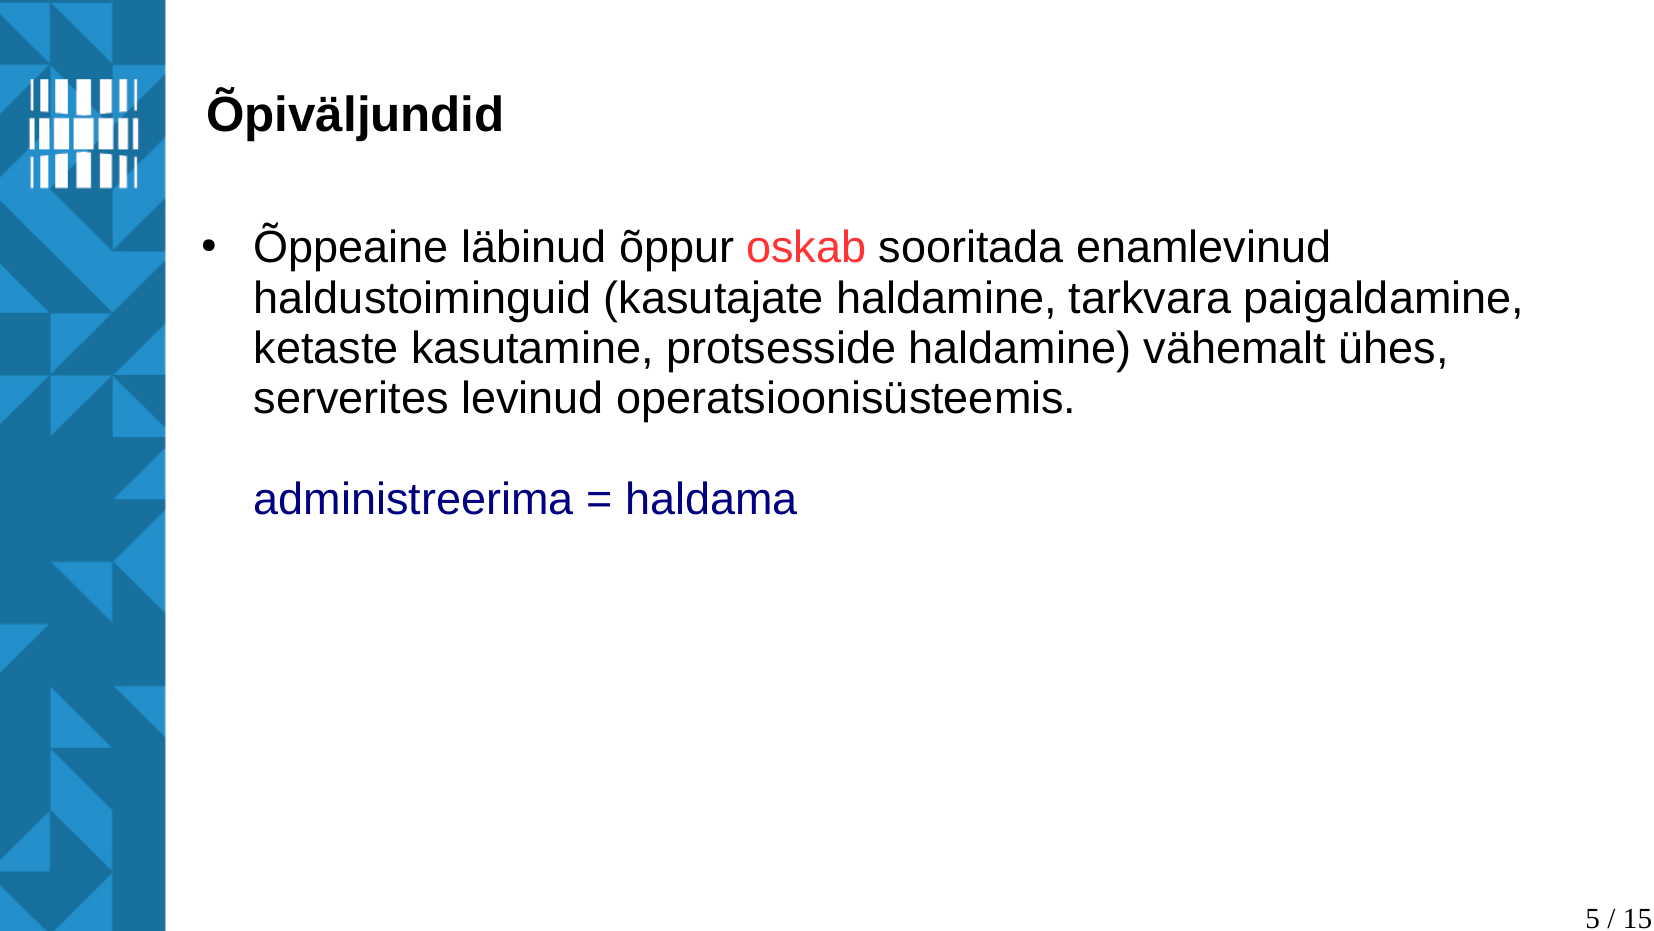

# Õpiväljundid
Õppeaine läbinud õppur oskab sooritada enamlevinud haldustoiminguid (kasutajate haldamine, tarkvara paigaldamine, ketaste kasutamine, protsesside haldamine) vähemalt ühes, serverites levinud operatsioonisüsteemis.
administreerima = haldama
5